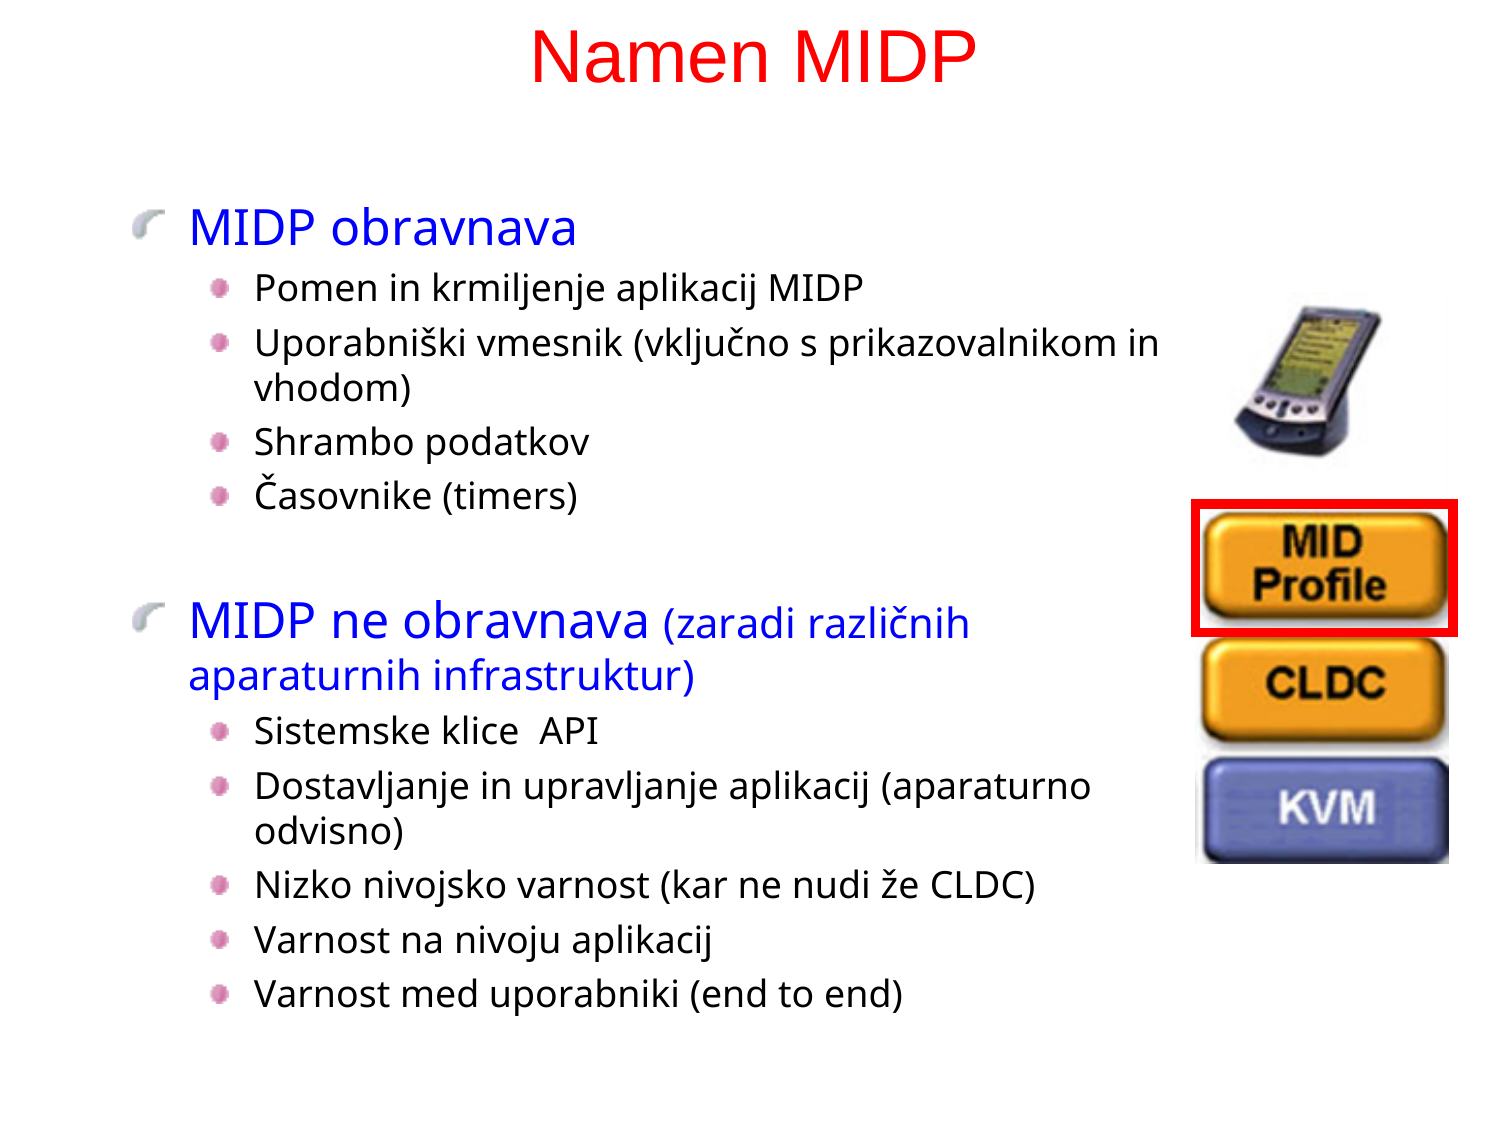

# Namen MIDP
MIDP obravnava
Pomen in krmiljenje aplikacij MIDP
Uporabniški vmesnik (vključno s prikazovalnikom in vhodom)
Shrambo podatkov
Časovnike (timers)
MIDP ne obravnava (zaradi različnih aparaturnih infrastruktur)
Sistemske klice API
Dostavljanje in upravljanje aplikacij (aparaturno odvisno)
Nizko nivojsko varnost (kar ne nudi že CLDC)
Varnost na nivoju aplikacij
Varnost med uporabniki (end to end)